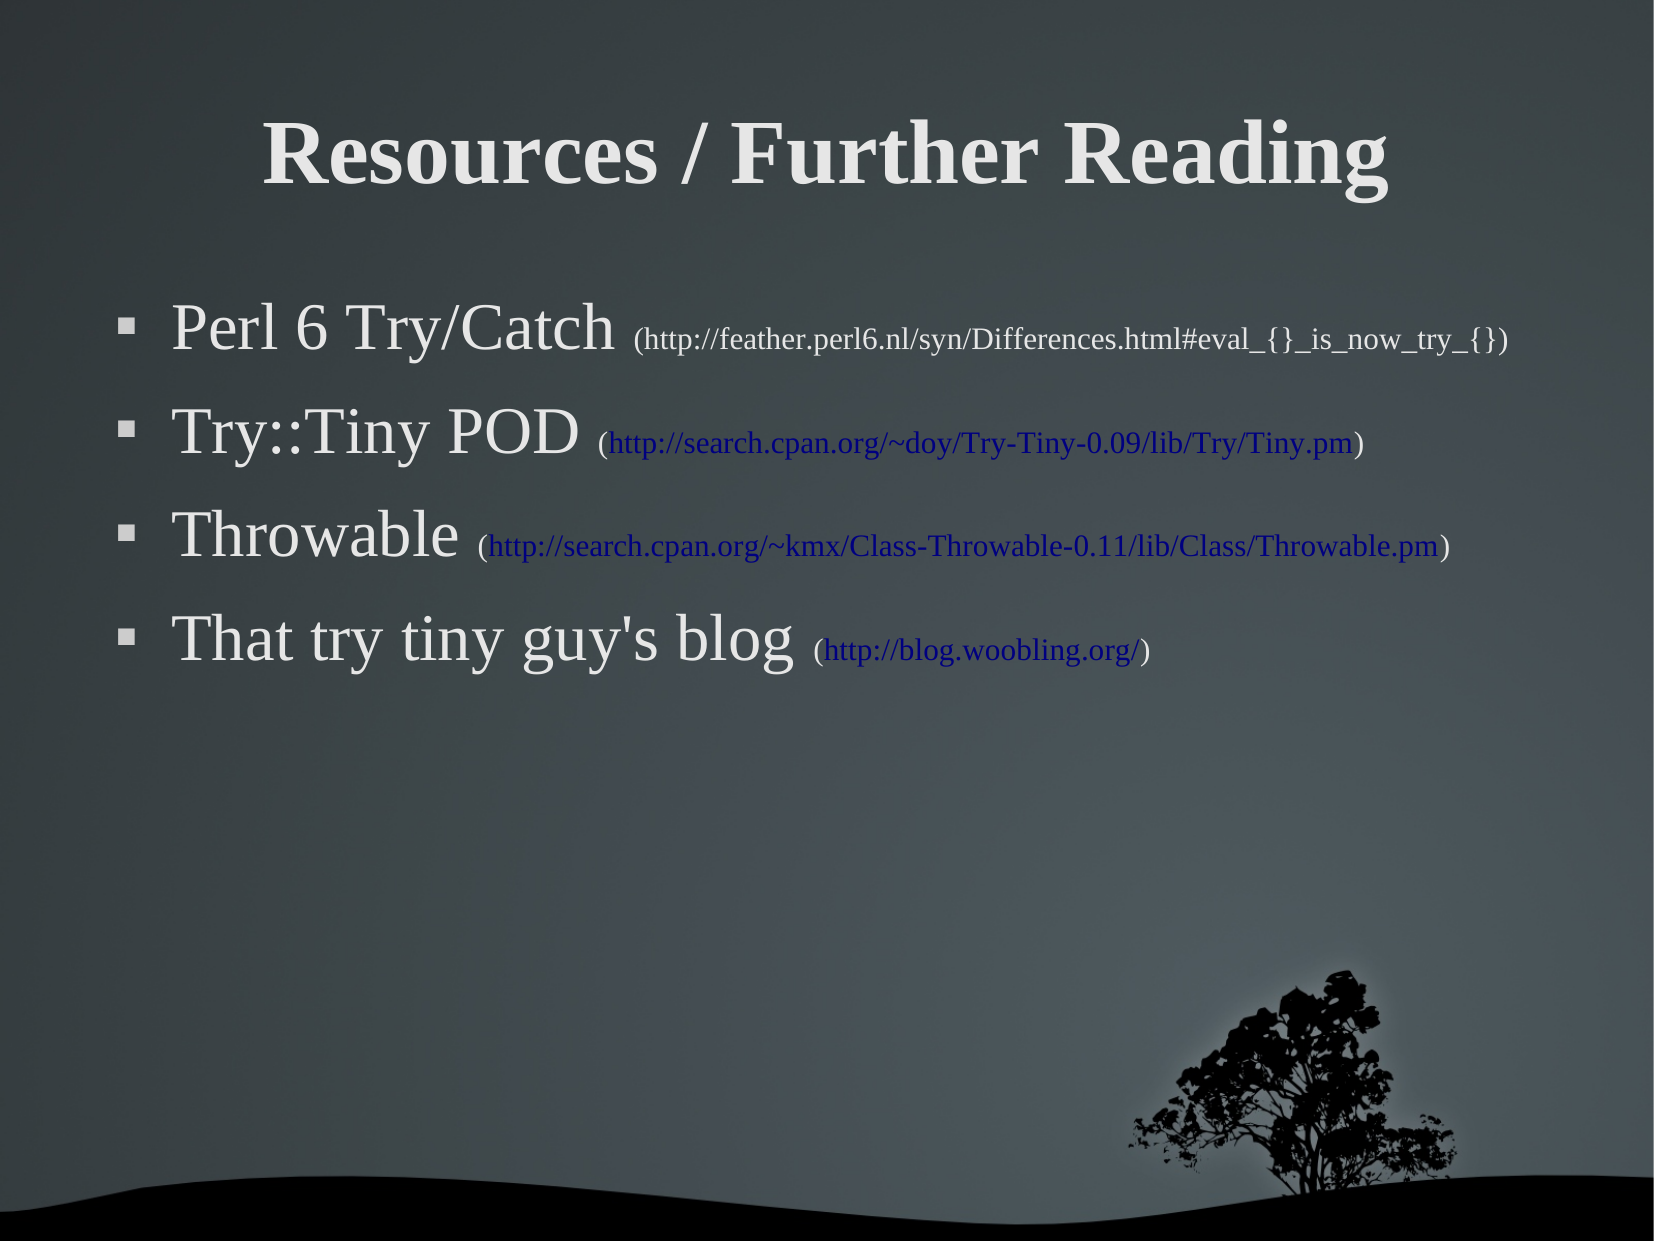

# Resources / Further Reading
Perl 6 Try/Catch (http://feather.perl6.nl/syn/Differences.html#eval_{}_is_now_try_{})
Try::Tiny POD (http://search.cpan.org/~doy/Try-Tiny-0.09/lib/Try/Tiny.pm)
Throwable (http://search.cpan.org/~kmx/Class-Throwable-0.11/lib/Class/Throwable.pm)
That try tiny guy's blog (http://blog.woobling.org/)